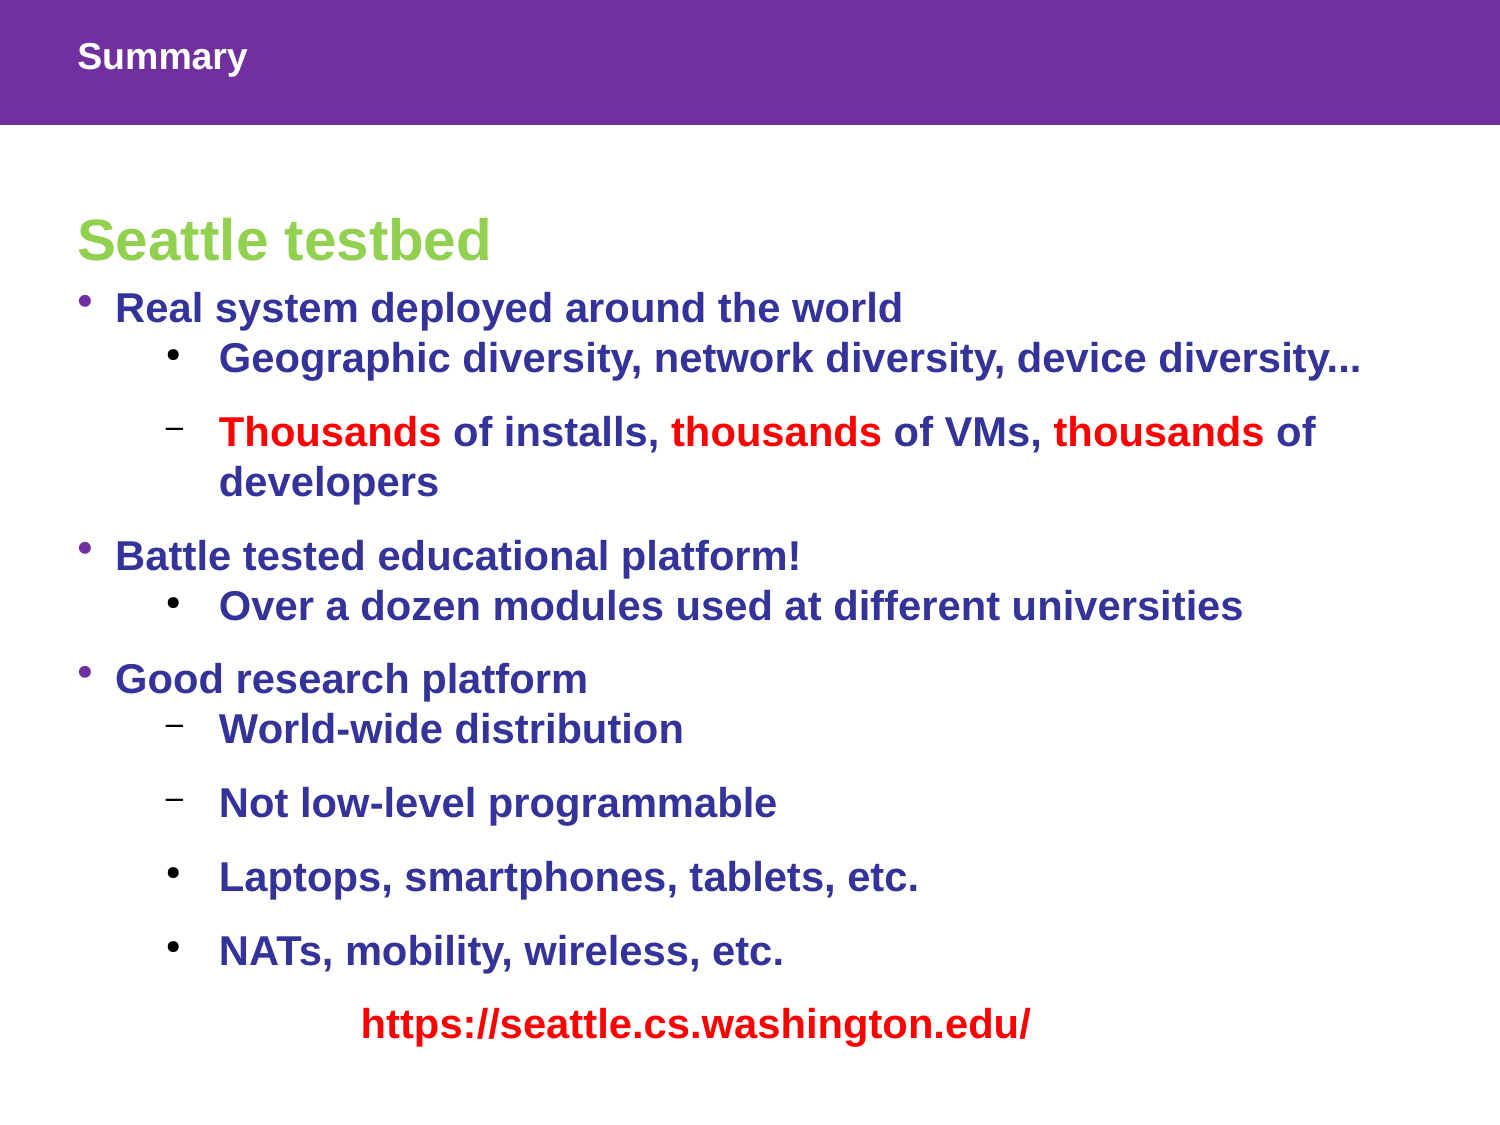

Summary
# Seattle testbed
Real system deployed around the world
Geographic diversity, network diversity, device diversity...
Thousands of installs, thousands of VMs, thousands of developers
Battle tested educational platform!
Over a dozen modules used at different universities
Good research platform
World-wide distribution
Not low-level programmable
Laptops, smartphones, tablets, etc.
NATs, mobility, wireless, etc.
https://seattle.cs.washington.edu/